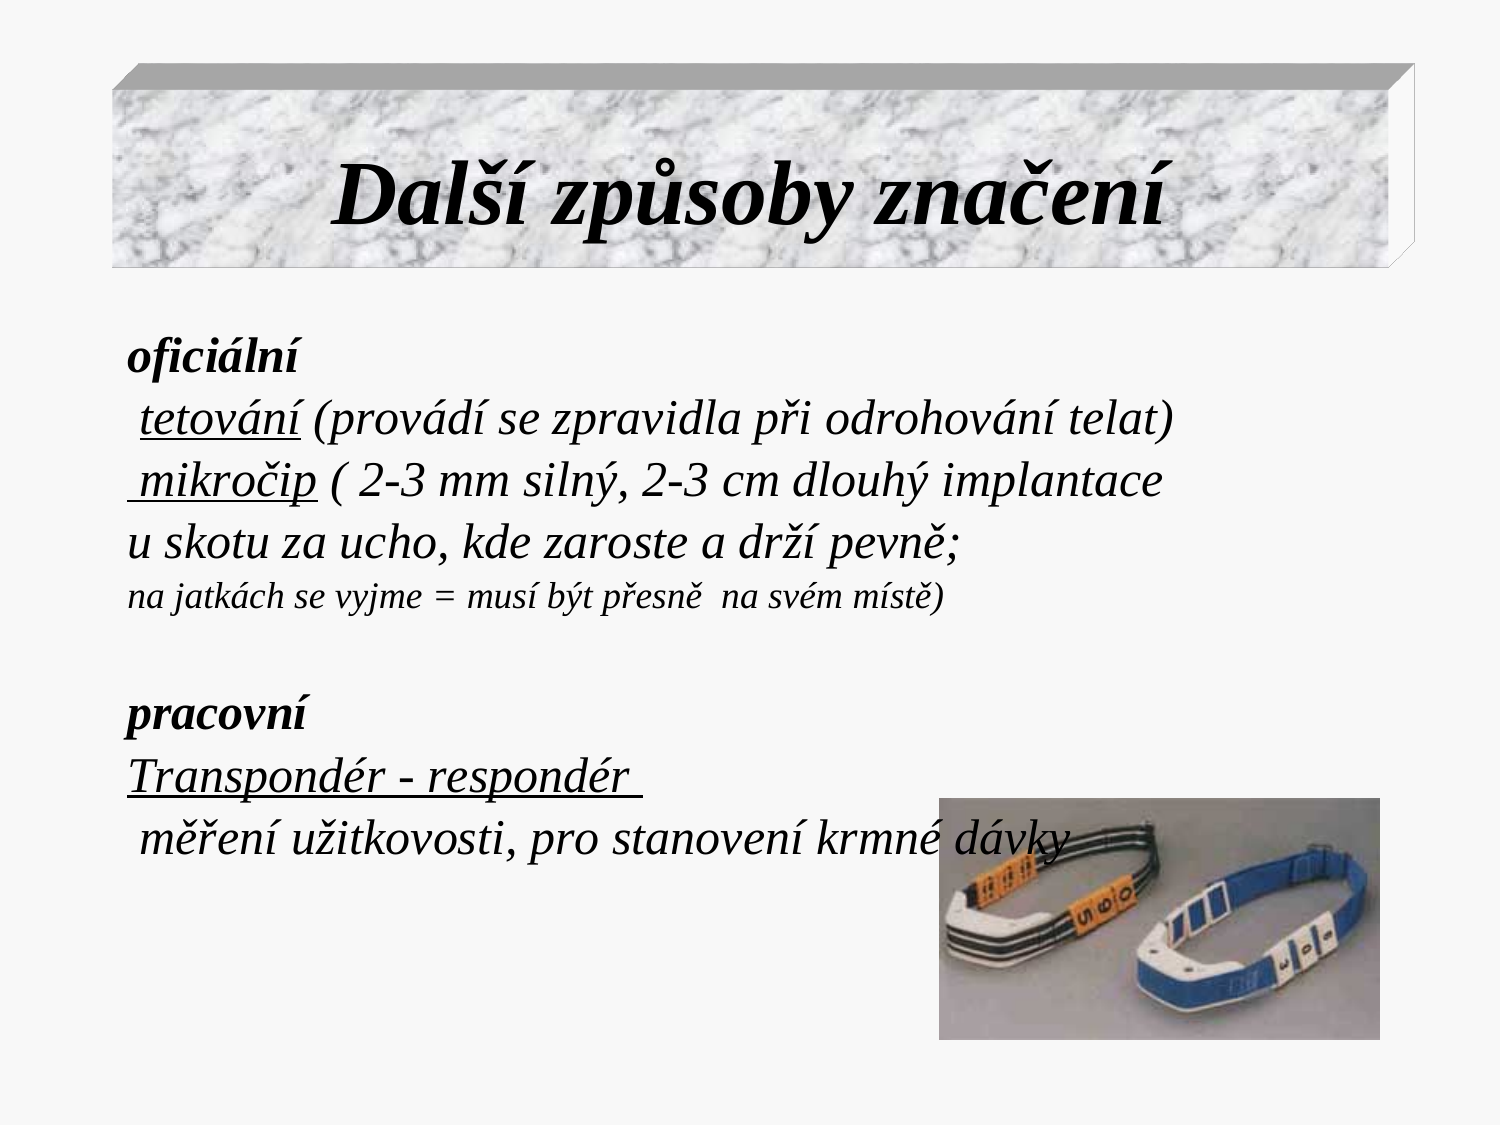

# Další způsoby značení
oficiální
 tetování (provádí se zpravidla při odrohování telat)
 mikročip ( 2-3 mm silný, 2-3 cm dlouhý implantace
u skotu za ucho, kde zaroste a drží pevně;
na jatkách se vyjme = musí být přesně na svém místě)
pracovní
Transpondér - respondér
 měření užitkovosti, pro stanovení krmné dávky